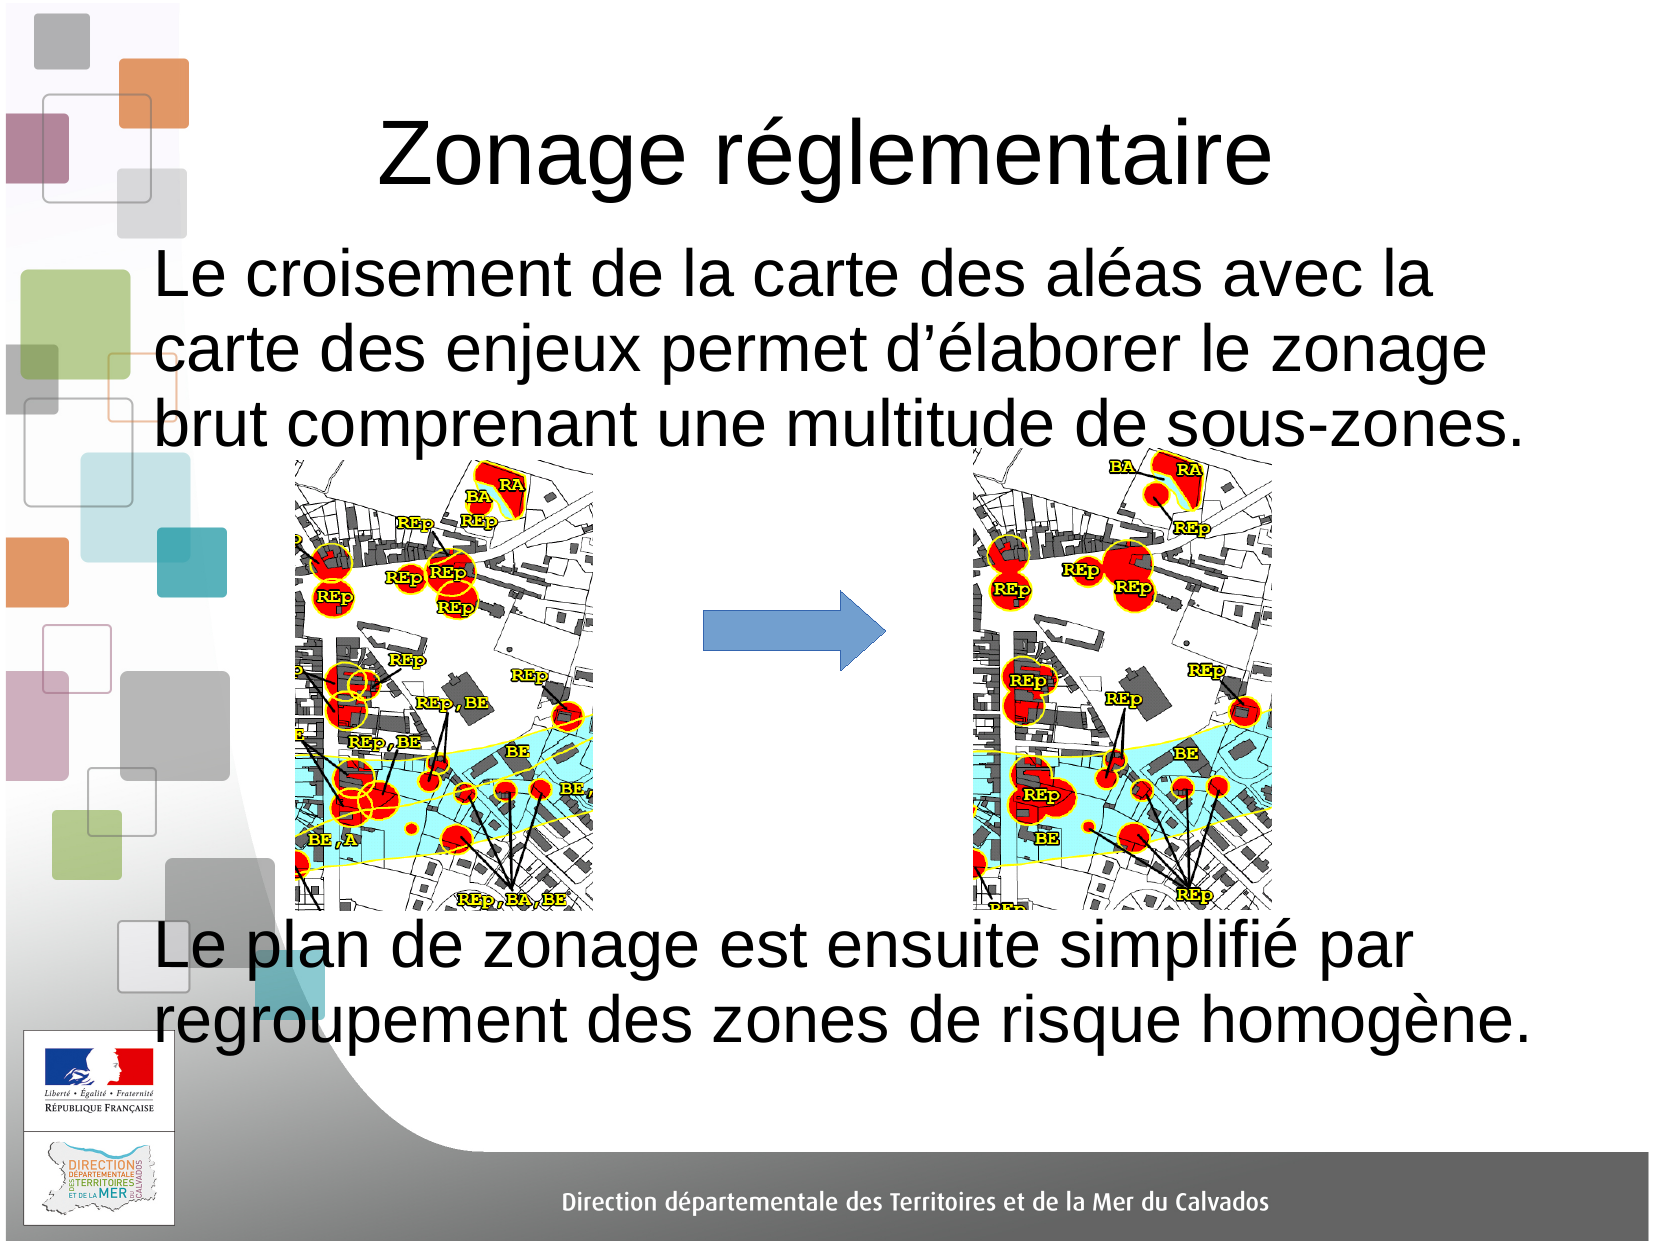

# Zonage réglementaire
Le croisement de la carte des aléas avec la carte des enjeux permet d’élaborer le zonage brut comprenant une multitude de sous-zones.
Le plan de zonage est ensuite simplifié par regroupement des zones de risque homogène.